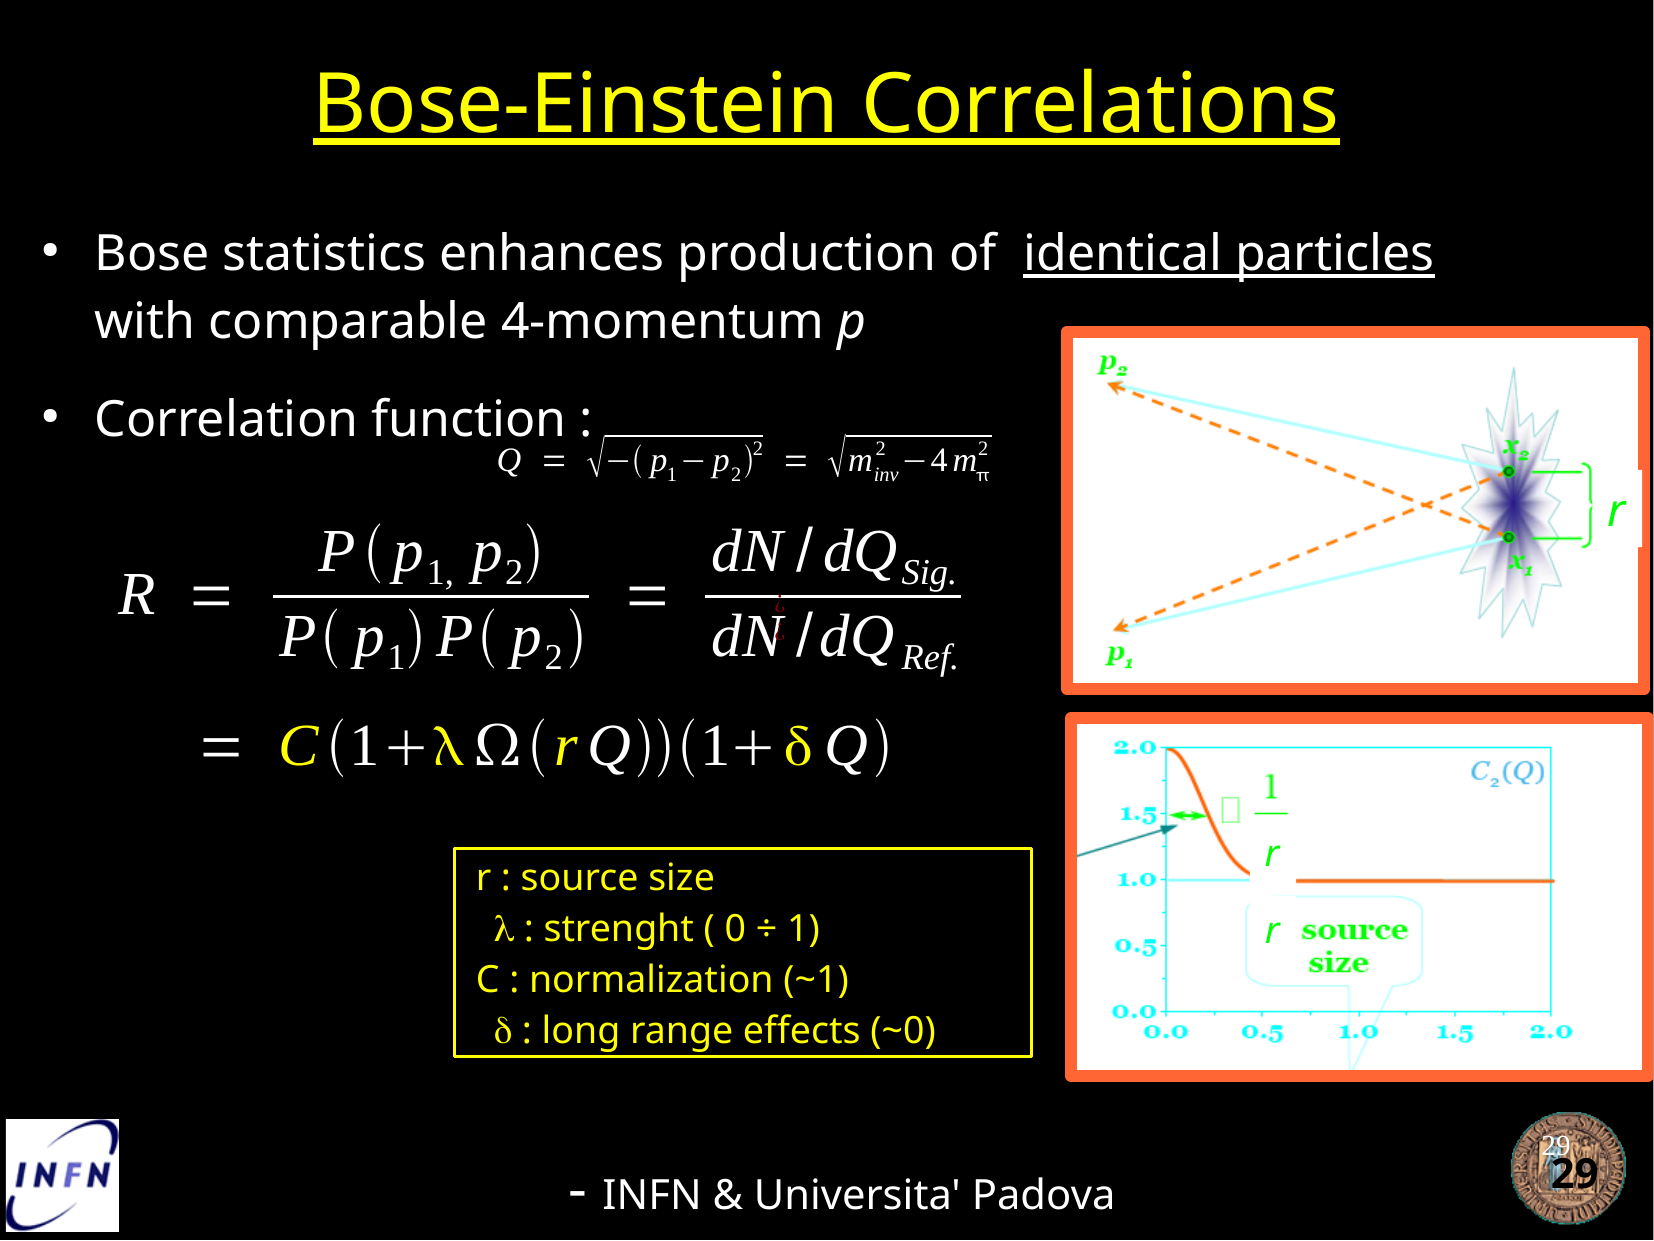

# Bose-Einstein Correlations
Bose statistics enhances production of identical particles with comparable 4-momentum p
Correlation function :
r
r
 r : source size
 l : strenght ( 0 ÷ 1)
 C : normalization (~1)
 d : long range effects (~0)
r
29